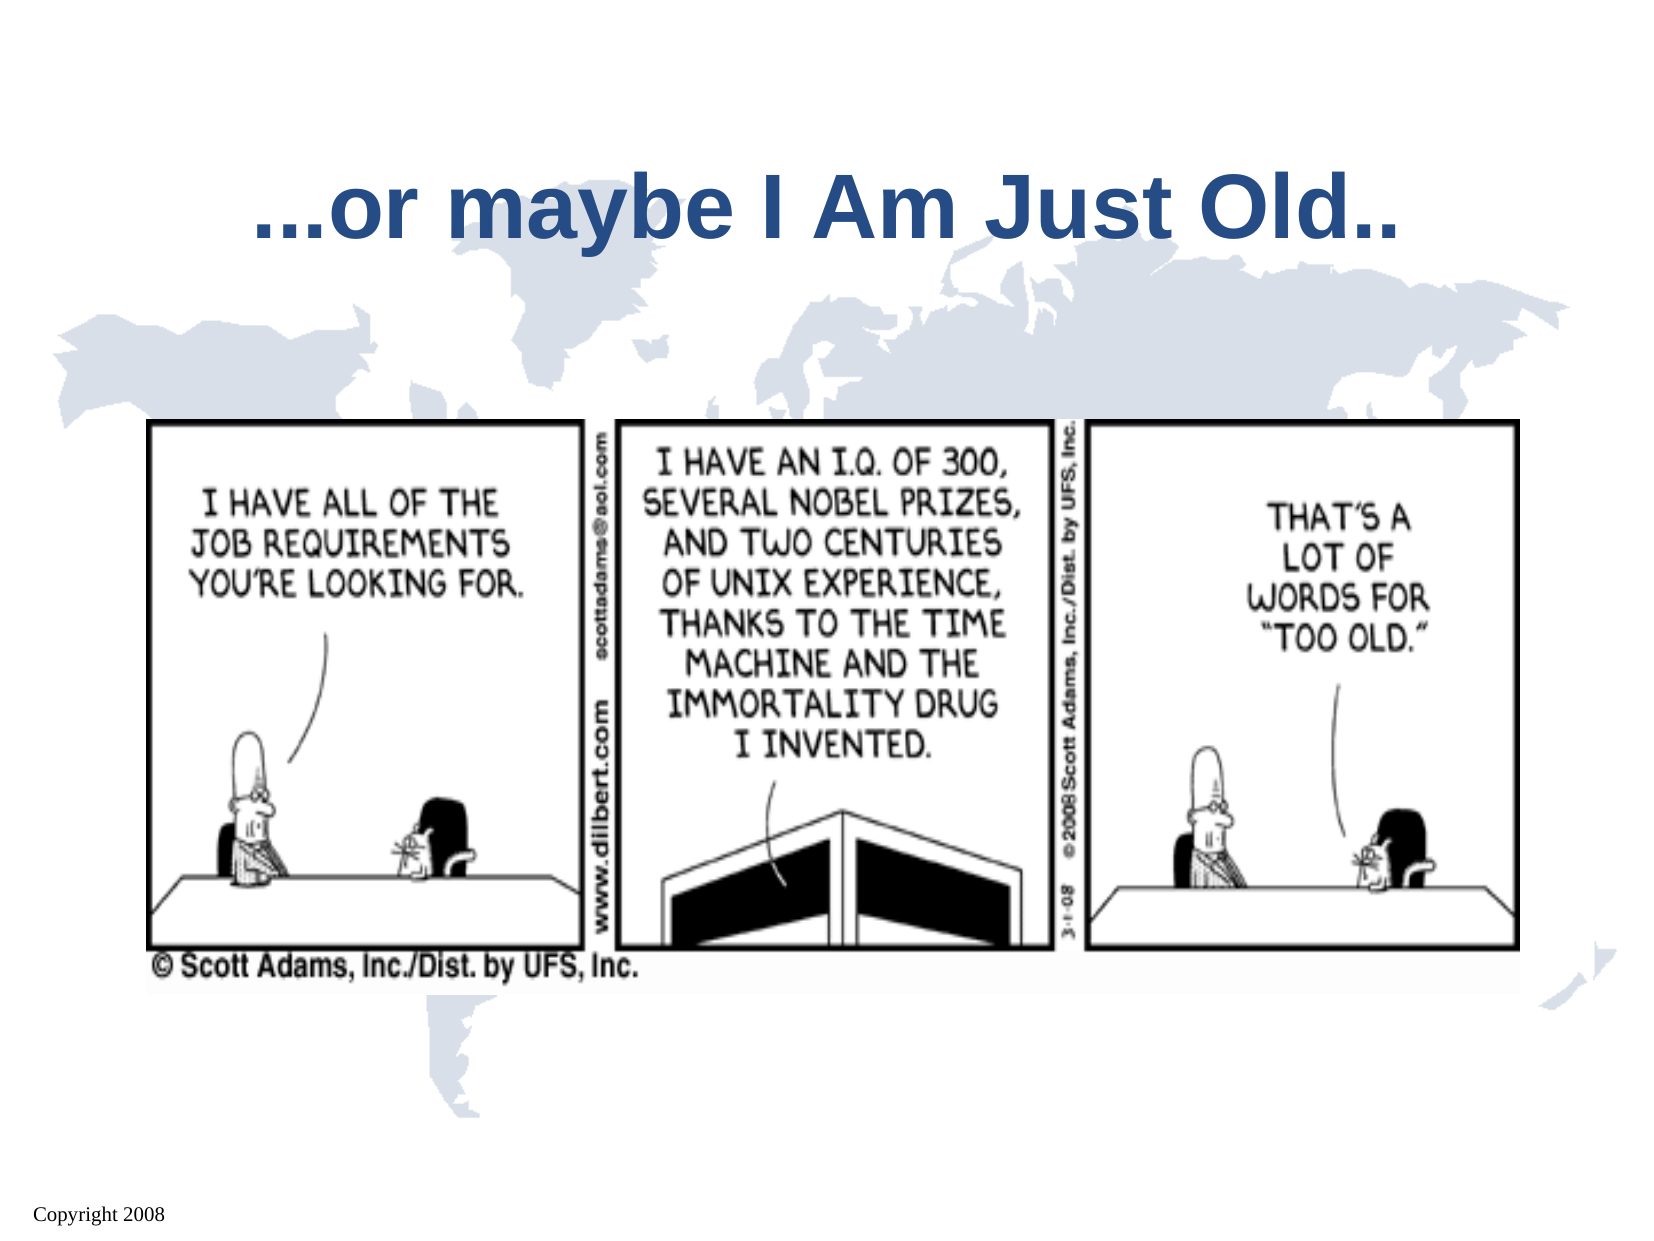

# ...or maybe I Am Just Old..